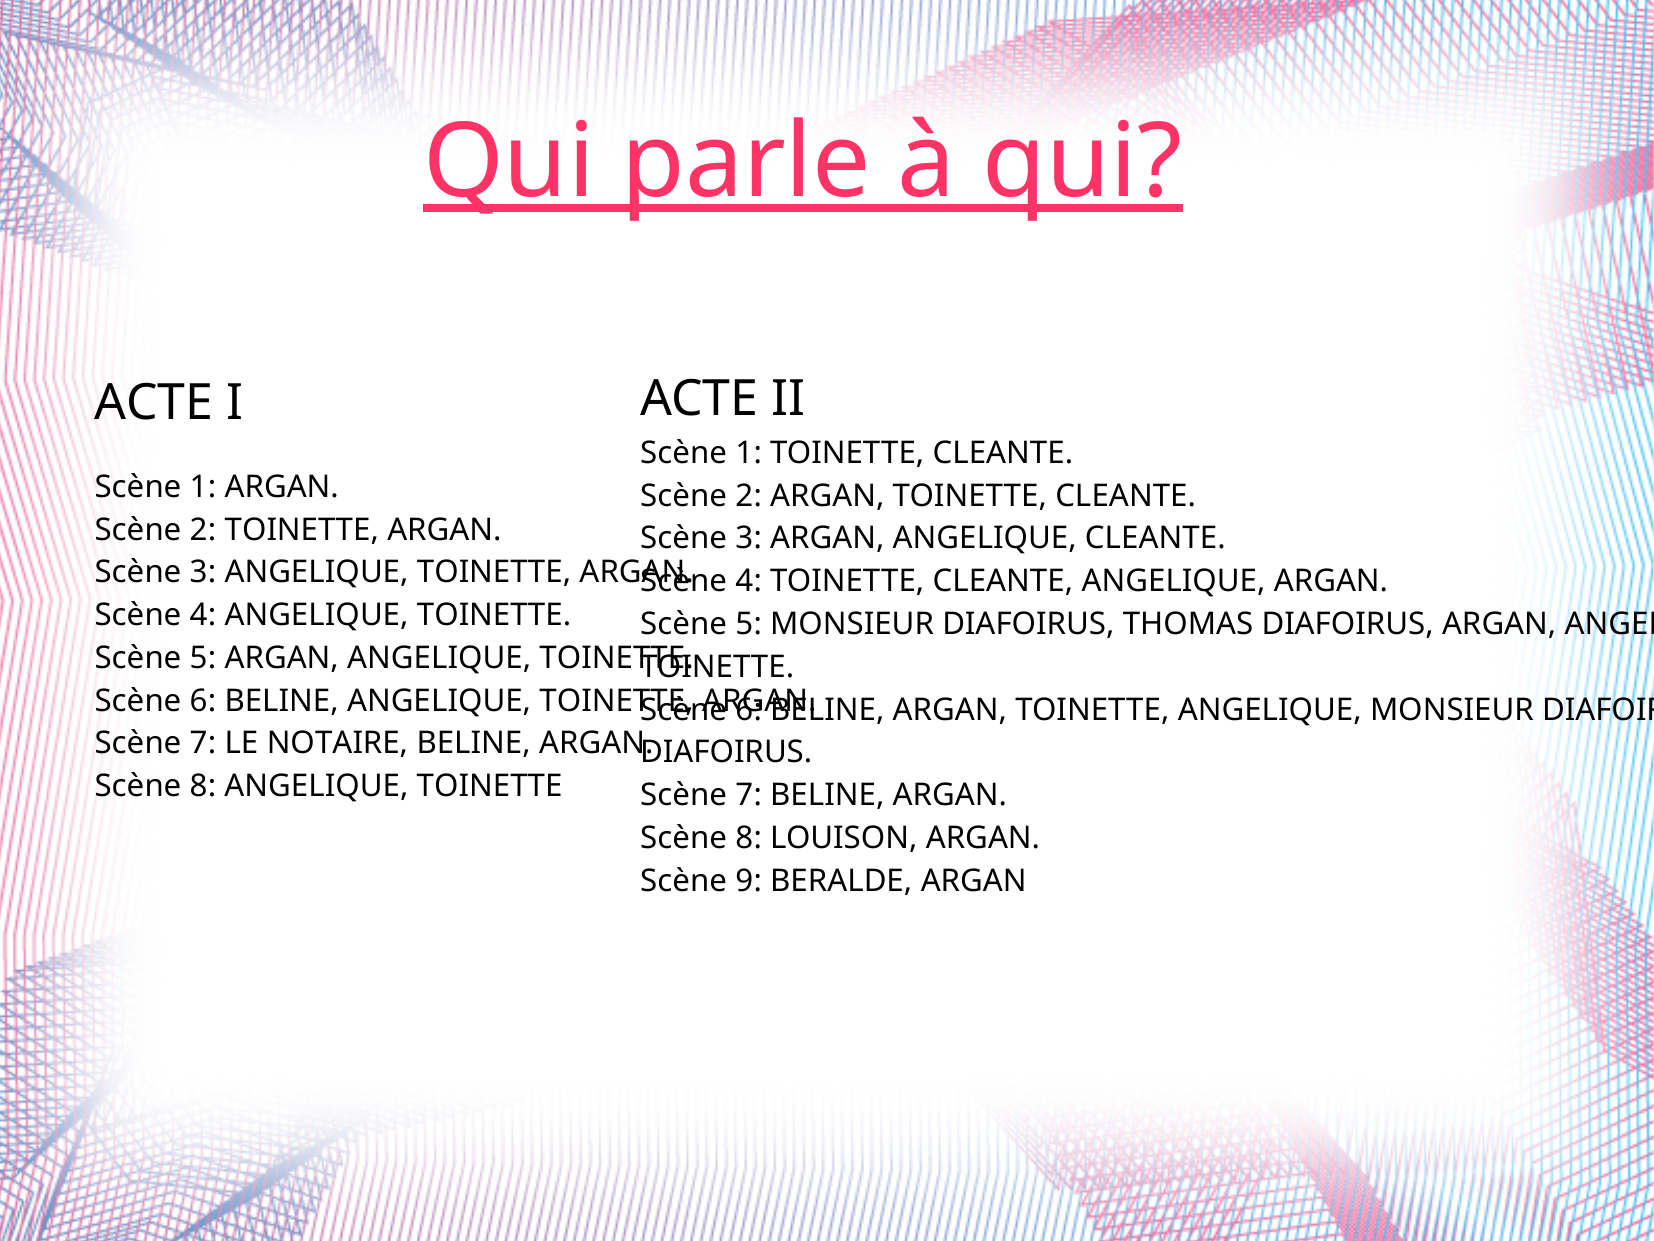

# Qui parle à qui?
ACTE II
Scène 1: TOINETTE, CLEANTE.
Scène 2: ARGAN, TOINETTE, CLEANTE.
Scène 3: ARGAN, ANGELIQUE, CLEANTE.
Scène 4: TOINETTE, CLEANTE, ANGELIQUE, ARGAN.
Scène 5: MONSIEUR DIAFOIRUS, THOMAS DIAFOIRUS, ARGAN, ANGELIQUE, CLEANTE, TOINETTE.
Scène 6: BELINE, ARGAN, TOINETTE, ANGELIQUE, MONSIEUR DIAFOIRUS, THOMAS DIAFOIRUS.
Scène 7: BELINE, ARGAN.
Scène 8: LOUISON, ARGAN.
Scène 9: BERALDE, ARGAN
ACTE I
Scène 1: ARGAN.
Scène 2: TOINETTE, ARGAN.
Scène 3: ANGELIQUE, TOINETTE, ARGAN.
Scène 4: ANGELIQUE, TOINETTE.
Scène 5: ARGAN, ANGELIQUE, TOINETTE.
Scène 6: BELINE, ANGELIQUE, TOINETTE, ARGAN.
Scène 7: LE NOTAIRE, BELINE, ARGAN.
Scène 8: ANGELIQUE, TOINETTE